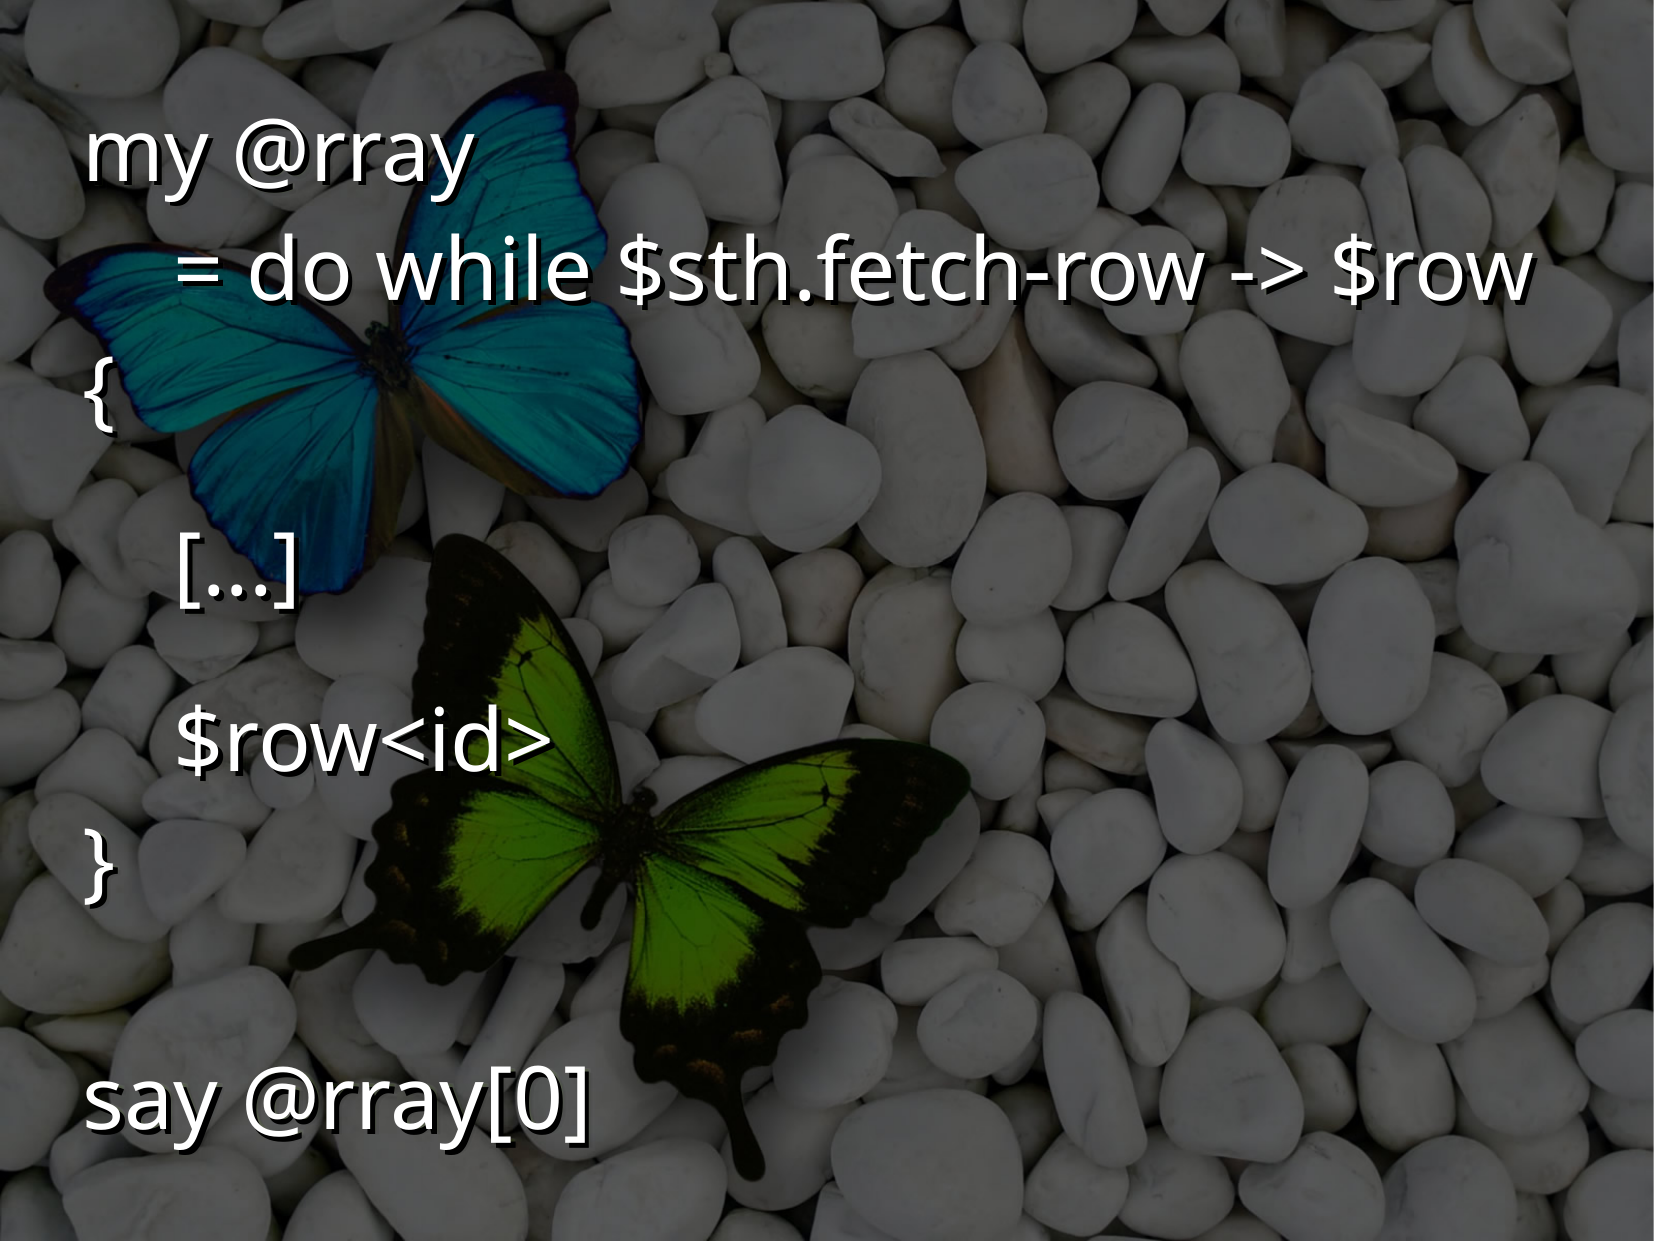

#
my @rray
 = do while $sth.fetch-row -> $row {
 [...]
 $row<id>
}
say @rray[0]